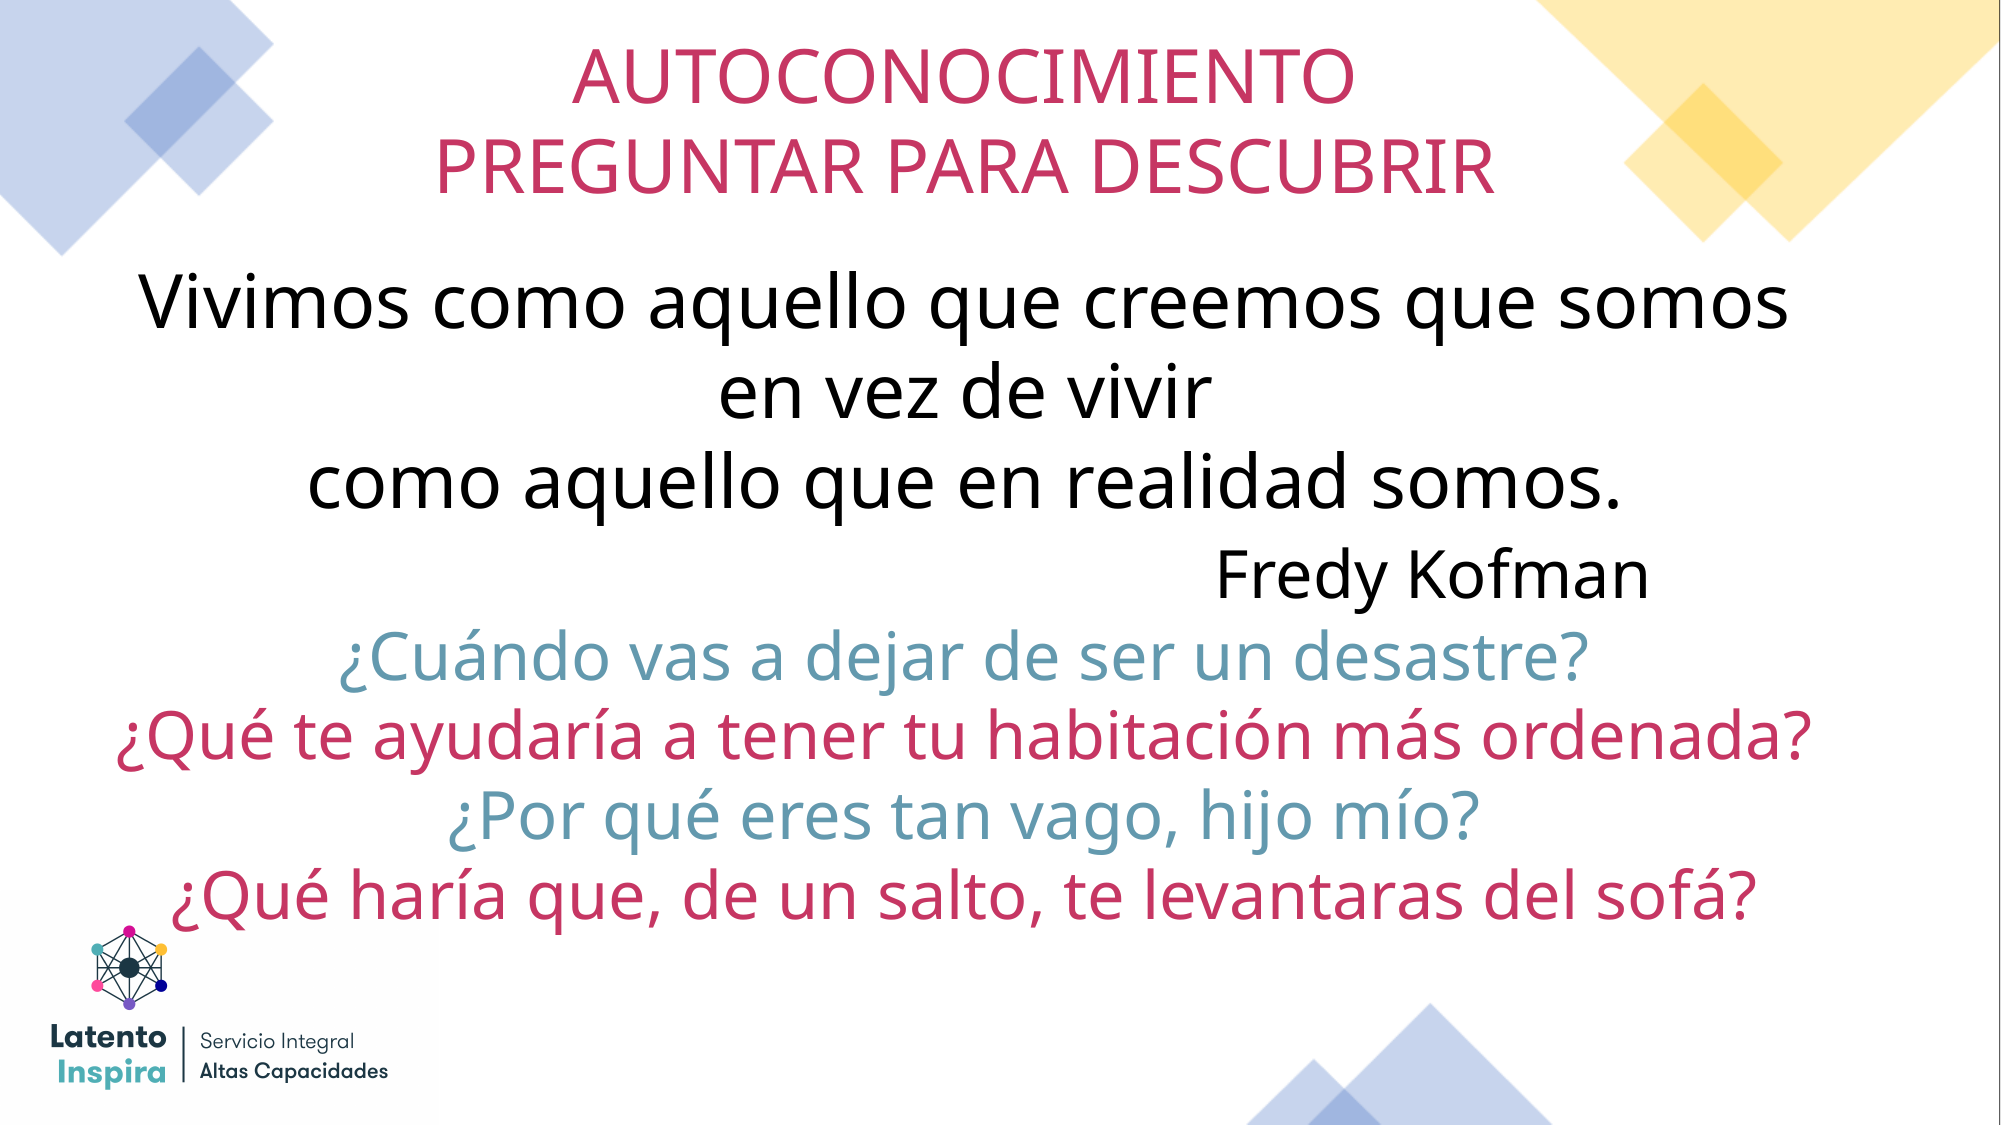

AUTOCONOCIMIENTO
PREGUNTAR PARA DESCUBRIR
Vivimos como aquello que creemos que somos
en vez de vivir
como aquello que en realidad somos.
 Fredy Kofman
¿Cuándo vas a dejar de ser un desastre?
¿Qué te ayudaría a tener tu habitación más ordenada?
¿Por qué eres tan vago, hijo mío?
¿Qué haría que, de un salto, te levantaras del sofá?